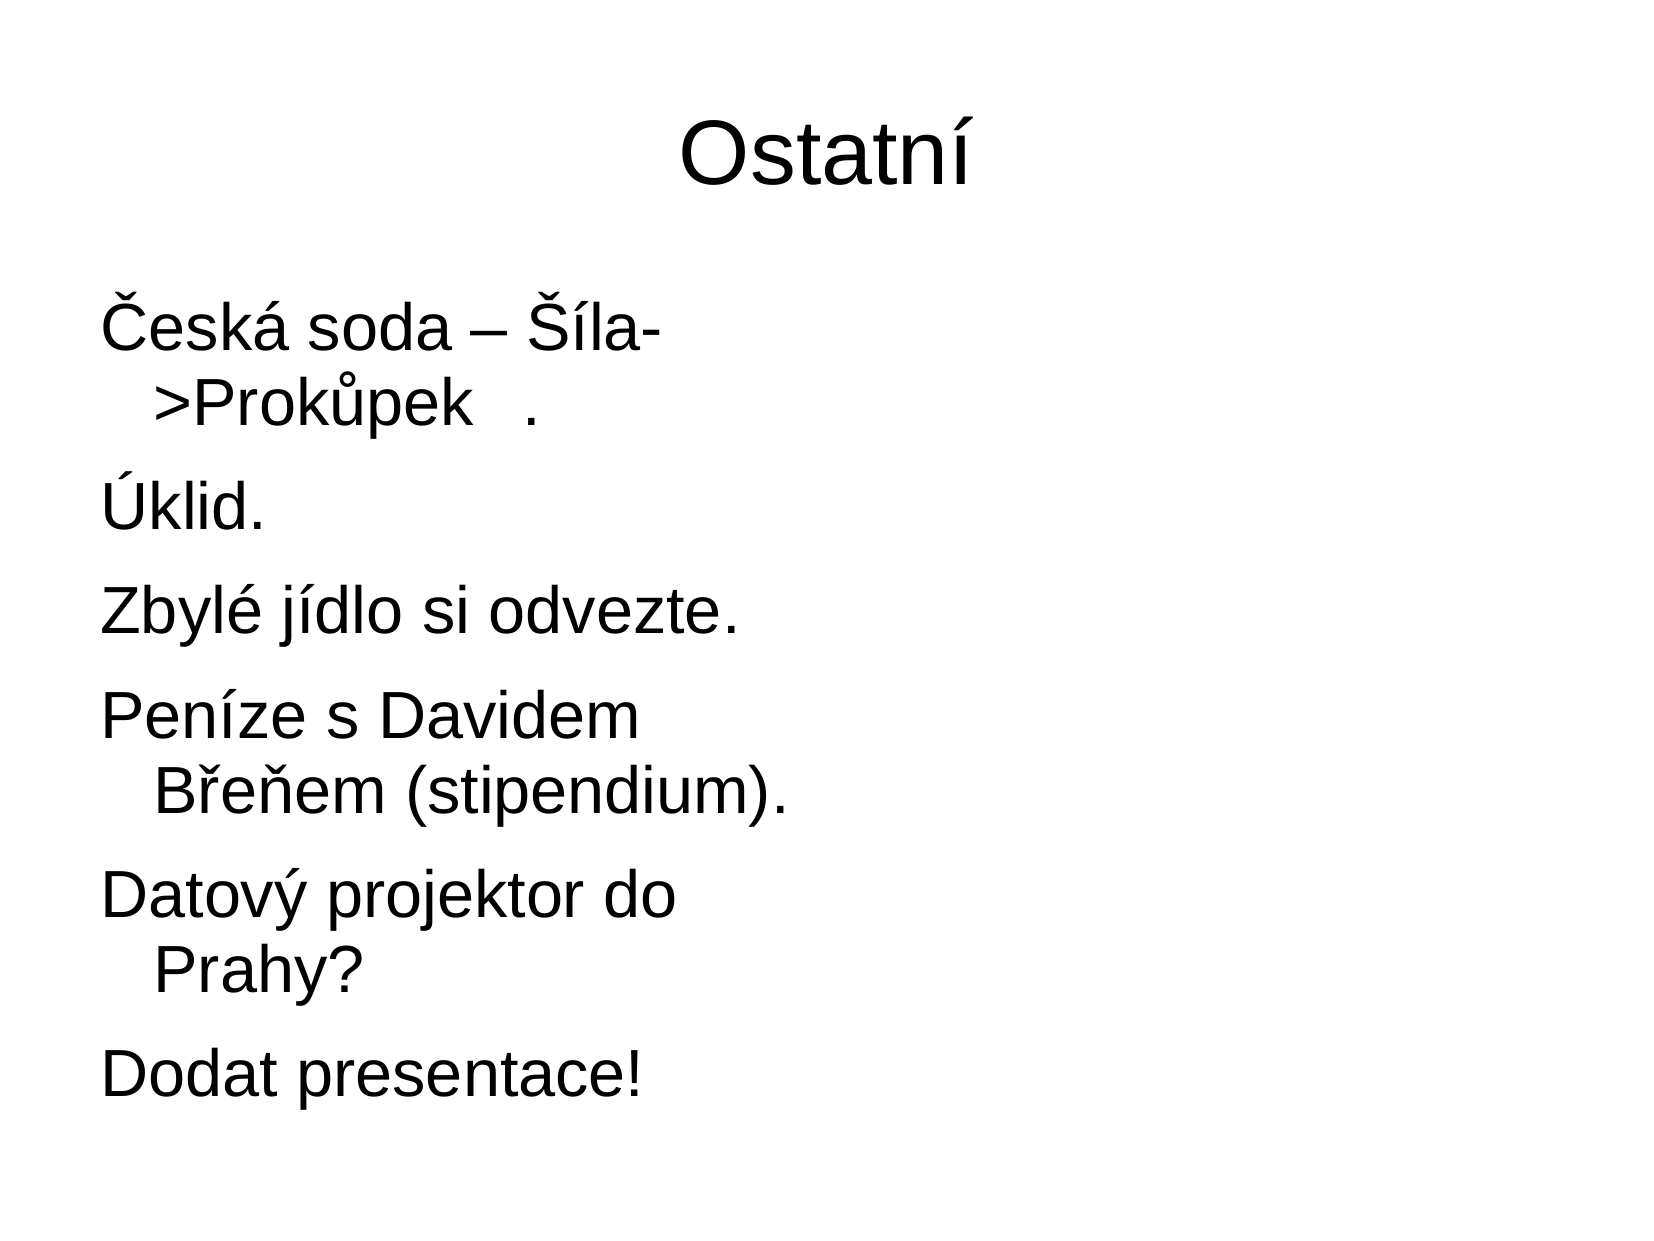

# Ostatní
Česká soda – Šíla->Prokůpek	.
Úklid.
Zbylé jídlo si odvezte.
Peníze s Davidem Břeňem (stipendium).
Datový projektor do Prahy?
Dodat presentace!